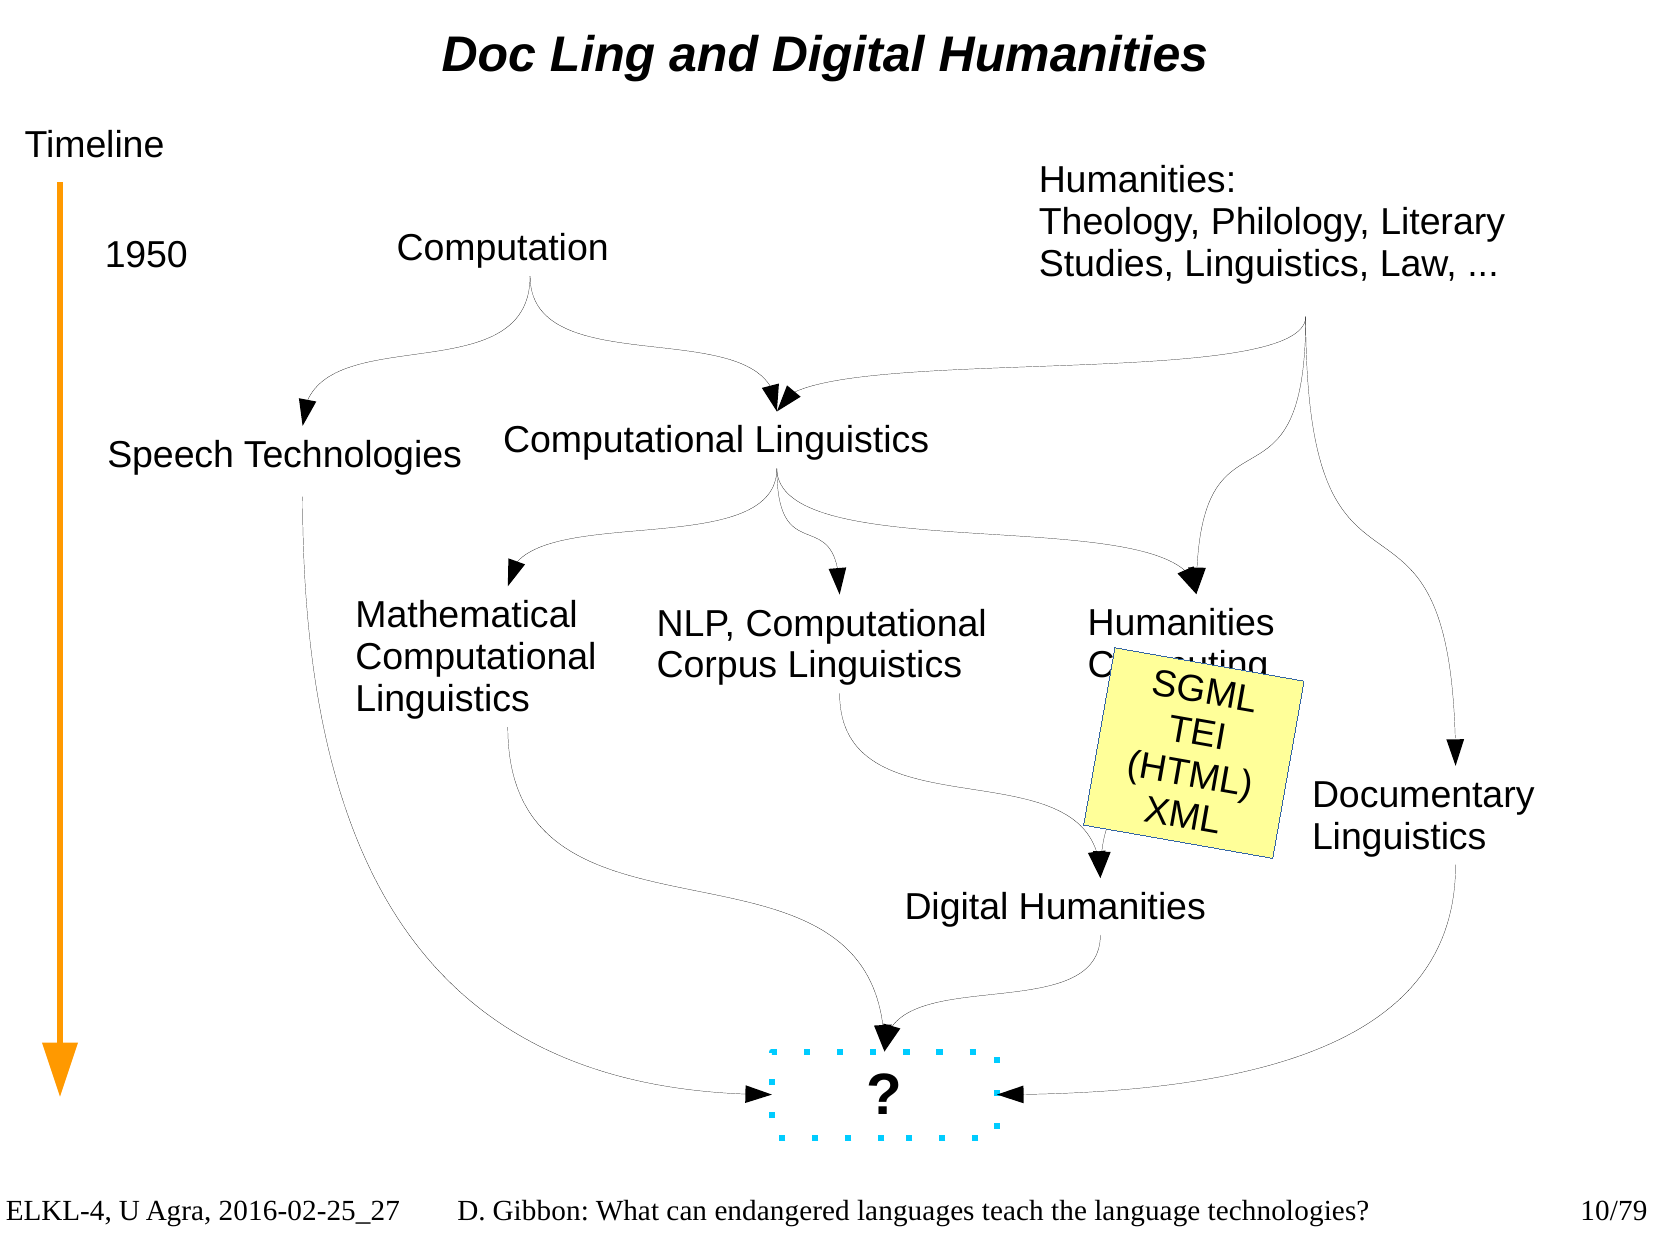

# Doc Ling and Digital Humanities
Timeline
Humanities:
Theology, Philology, Literary Studies, Linguistics, Law, ...
Computation
1950
Computational Linguistics
Speech Technologies
Mathematical Computational Linguistics
Humanities Computing
NLP, Computational
Corpus Linguistics
SGML
TEI
(HTML)
XML
Documentary Linguistics
Digital Humanities
?
ELKL-4, U Agra, 2016-02-25_27
D. Gibbon: What can endangered languages teach the language technologies?
10